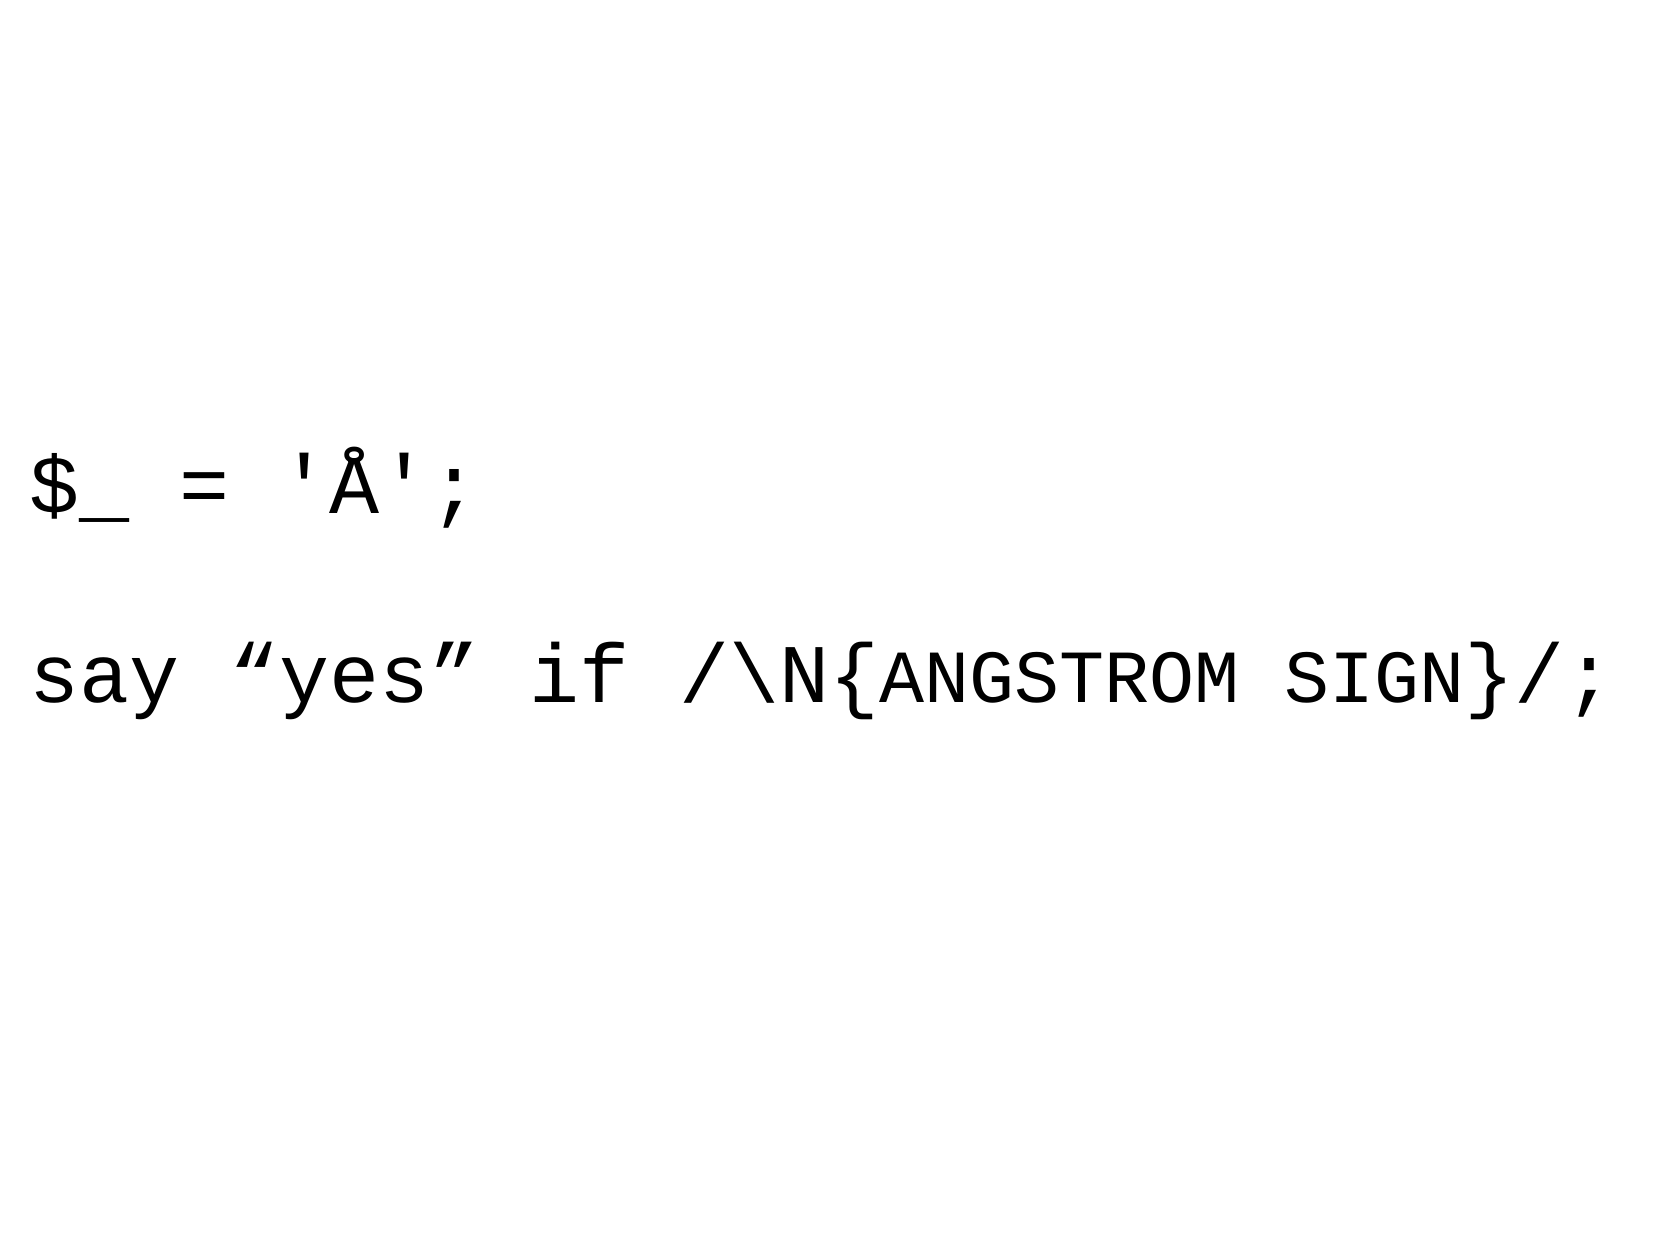

# $_ = 'Å'; say “yes” if /\N{ANGSTROM SIGN}/;